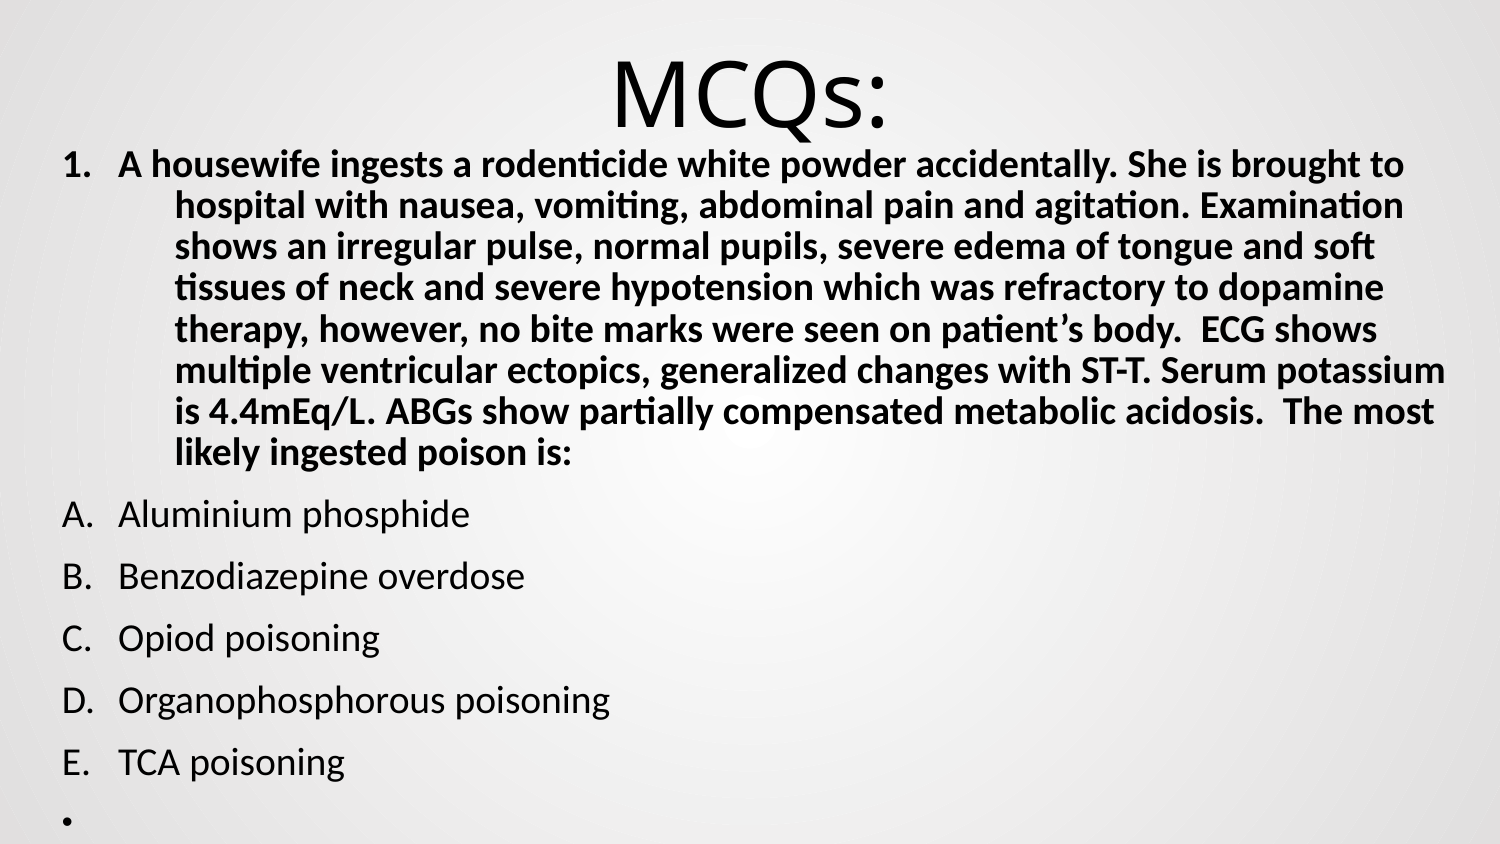

# MCQs:
A housewife ingests a rodenticide white powder accidentally. She is brought to hospital with nausea, vomiting, abdominal pain and agitation. Examination shows an irregular pulse, normal pupils, severe edema of tongue and soft tissues of neck and severe hypotension which was refractory to dopamine therapy, however, no bite marks were seen on patient’s body. ECG shows multiple ventricular ectopics, generalized changes with ST-T. Serum potassium is 4.4mEq/L. ABGs show partially compensated metabolic acidosis. The most likely ingested poison is:
Aluminium phosphide
Benzodiazepine overdose
Opiod poisoning
Organophosphorous poisoning
TCA poisoning